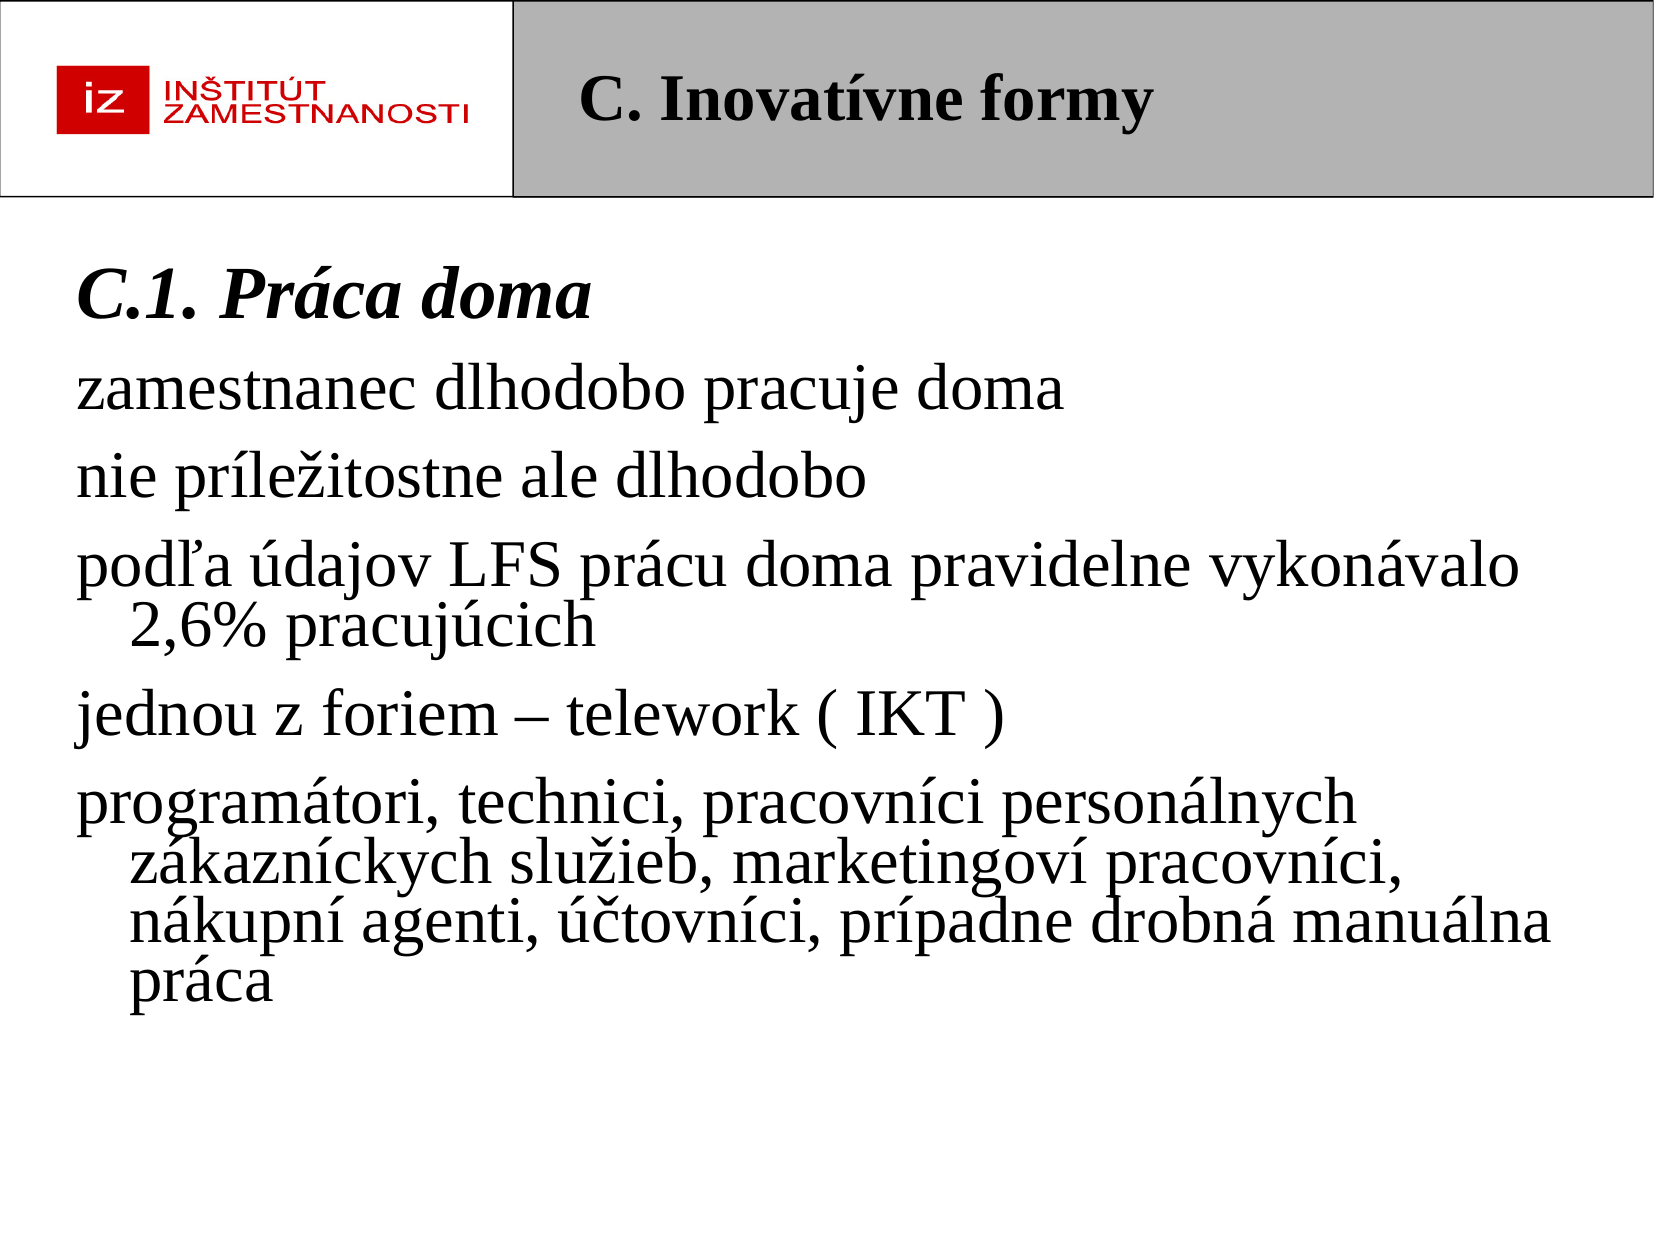

C. Inovatívne formy
# C.1. Práca doma
zamestnanec dlhodobo pracuje doma
nie príležitostne ale dlhodobo
podľa údajov LFS prácu doma pravidelne vykonávalo 2,6% pracujúcich
jednou z foriem – telework ( IKT )
programátori, technici, pracovníci personálnych zákazníckych služieb, marketingoví pracovníci, nákupní agenti, účtovníci, prípadne drobná manuálna práca